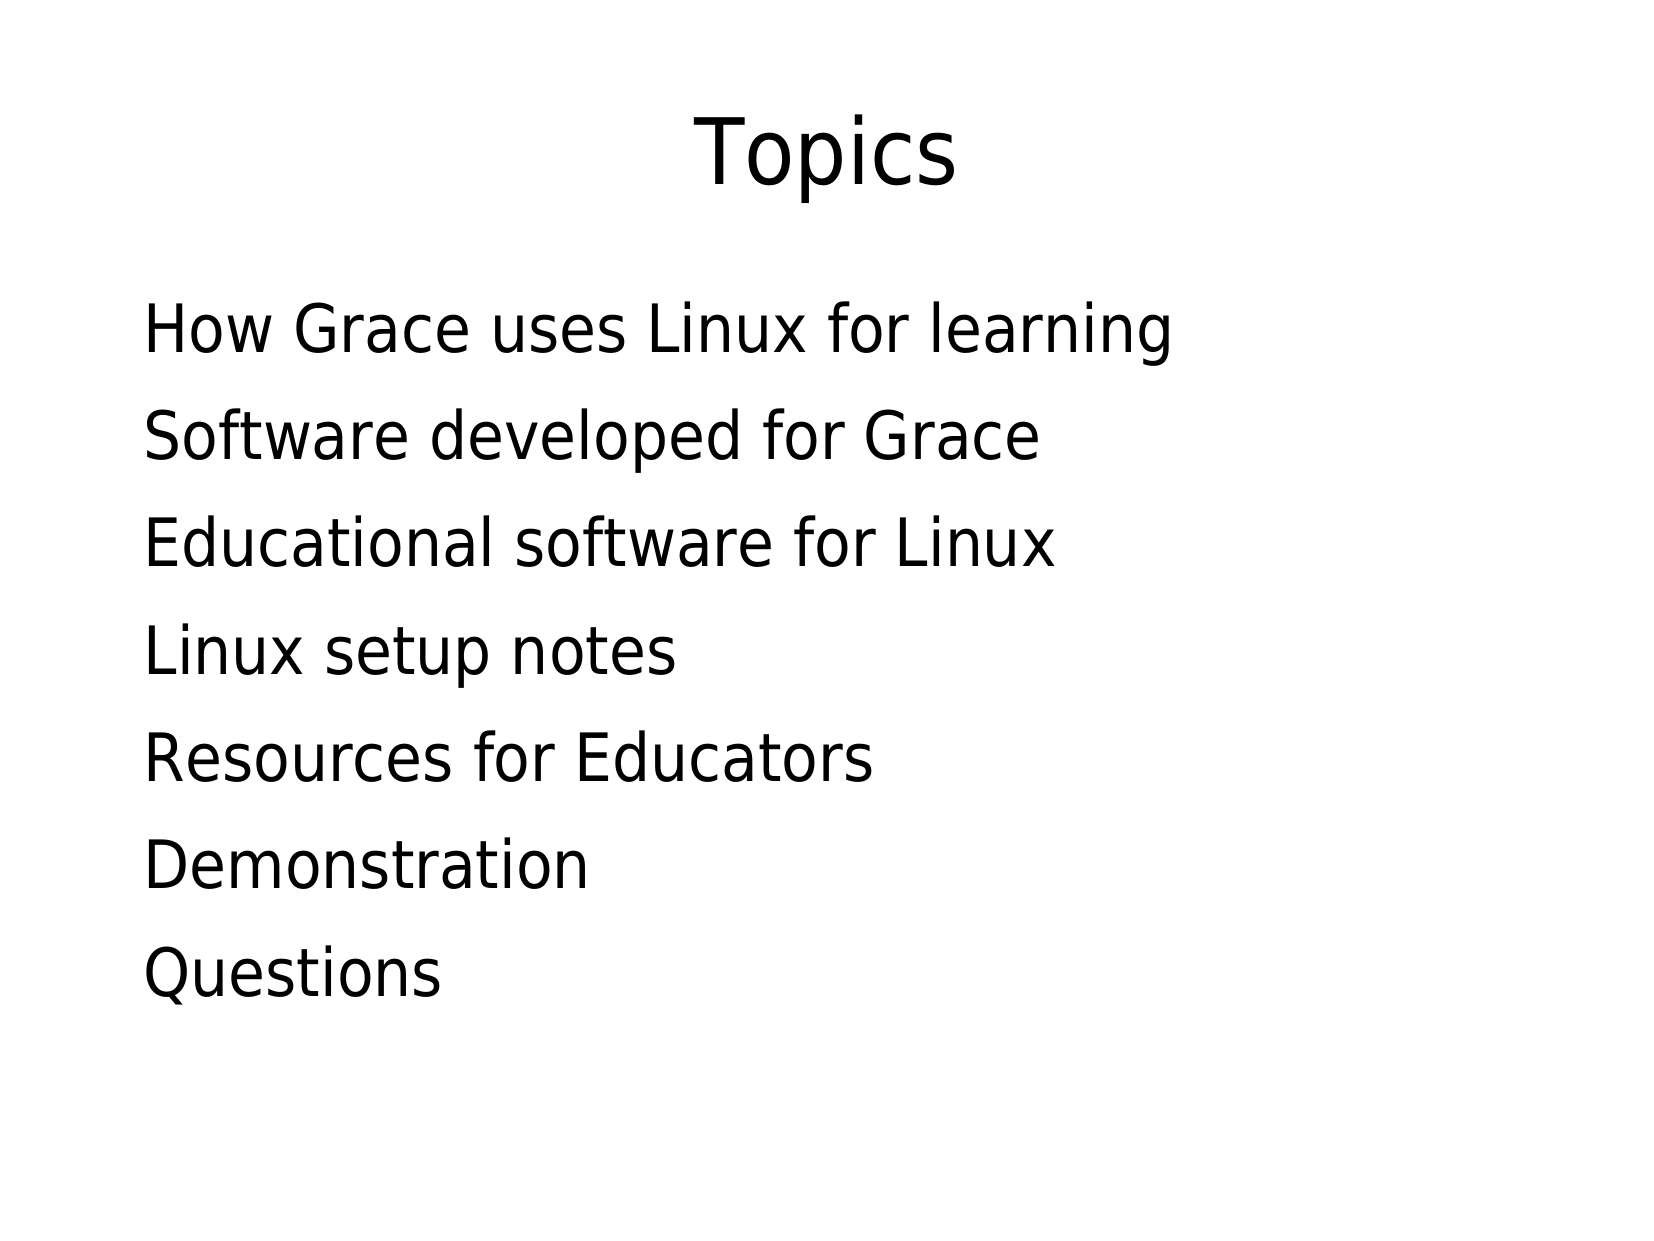

# Topics
How Grace uses Linux for learning
Software developed for Grace
Educational software for Linux
Linux setup notes
Resources for Educators
Demonstration
Questions